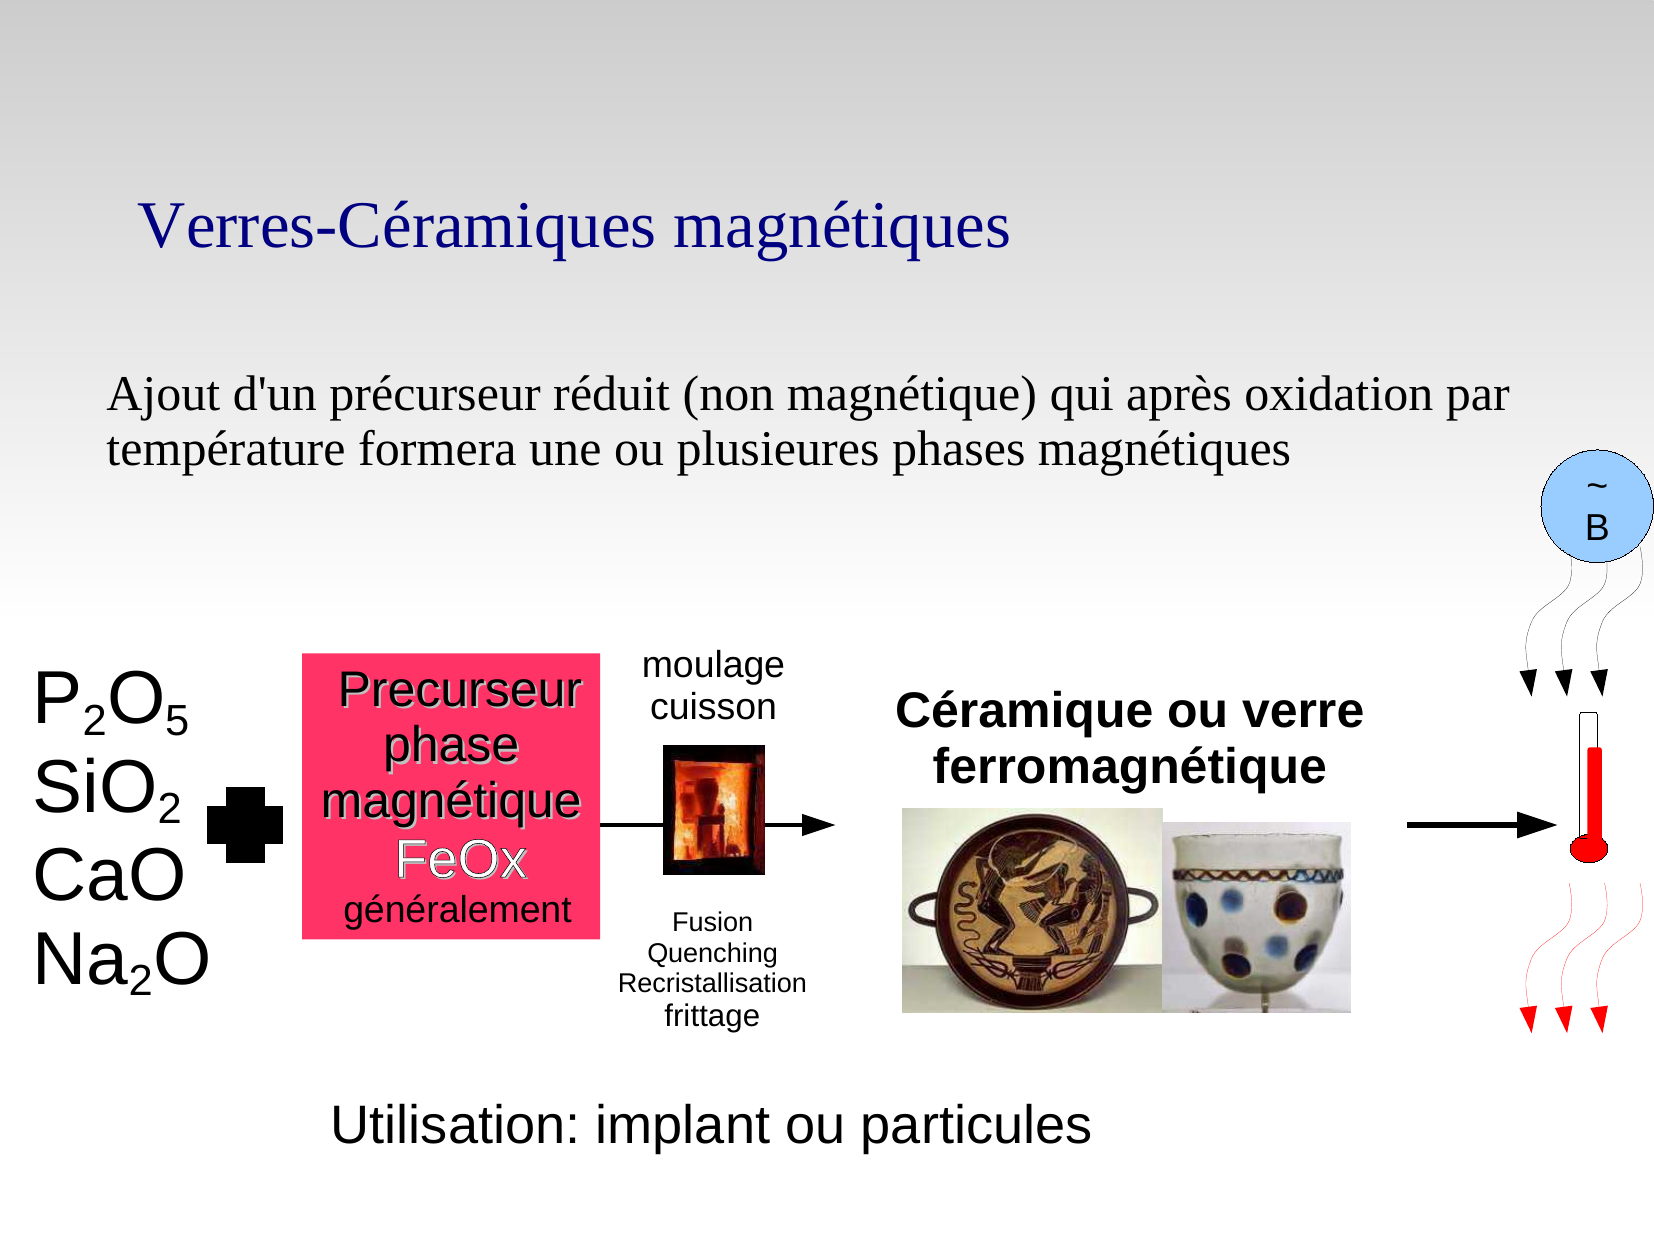

# Verres-Céramiques magnétiques
Ajout d'un précurseur réduit (non magnétique) qui après oxidation par température formera une ou plusieures phases magnétiques
~
B
moulagecuisson
P2O5
SiO2
CaO
Na2O
Precurseur phase magnétique
FeOx
généralement
Céramique ou verre ferromagnétique
Fusion
Quenching
Recristallisation
frittage
Utilisation: implant ou particules